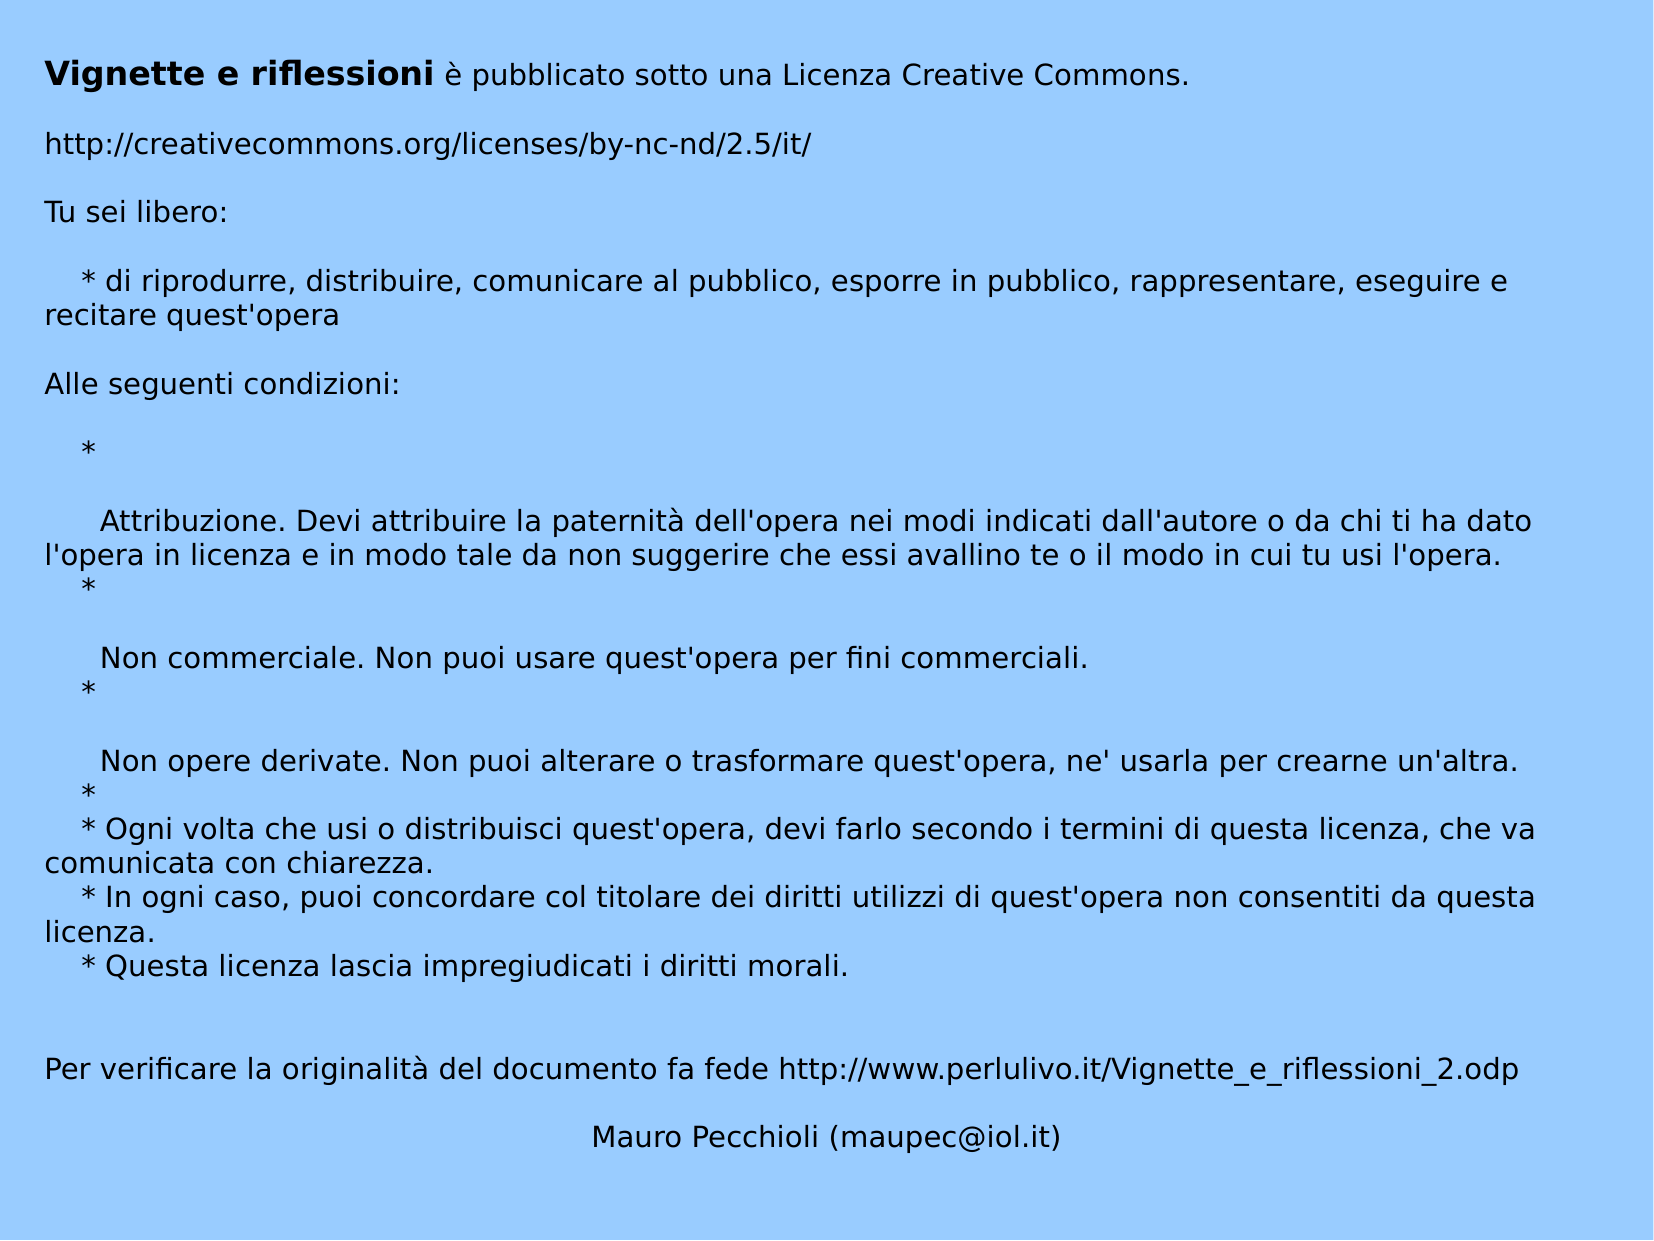

Vignette e riflessioni è pubblicato sotto una Licenza Creative Commons.
http://creativecommons.org/licenses/by-nc-nd/2.5/it/
Tu sei libero:
 * di riprodurre, distribuire, comunicare al pubblico, esporre in pubblico, rappresentare, eseguire e recitare quest'opera
Alle seguenti condizioni:
 *
 Attribuzione. Devi attribuire la paternità dell'opera nei modi indicati dall'autore o da chi ti ha dato l'opera in licenza e in modo tale da non suggerire che essi avallino te o il modo in cui tu usi l'opera.
 *
 Non commerciale. Non puoi usare quest'opera per fini commerciali.
 *
 Non opere derivate. Non puoi alterare o trasformare quest'opera, ne' usarla per crearne un'altra.
 *
 * Ogni volta che usi o distribuisci quest'opera, devi farlo secondo i termini di questa licenza, che va comunicata con chiarezza.
 * In ogni caso, puoi concordare col titolare dei diritti utilizzi di quest'opera non consentiti da questa licenza.
 * Questa licenza lascia impregiudicati i diritti morali.
Per verificare la originalità del documento fa fede http://www.perlulivo.it/Vignette_e_riflessioni_2.odp
Mauro Pecchioli (maupec@iol.it)